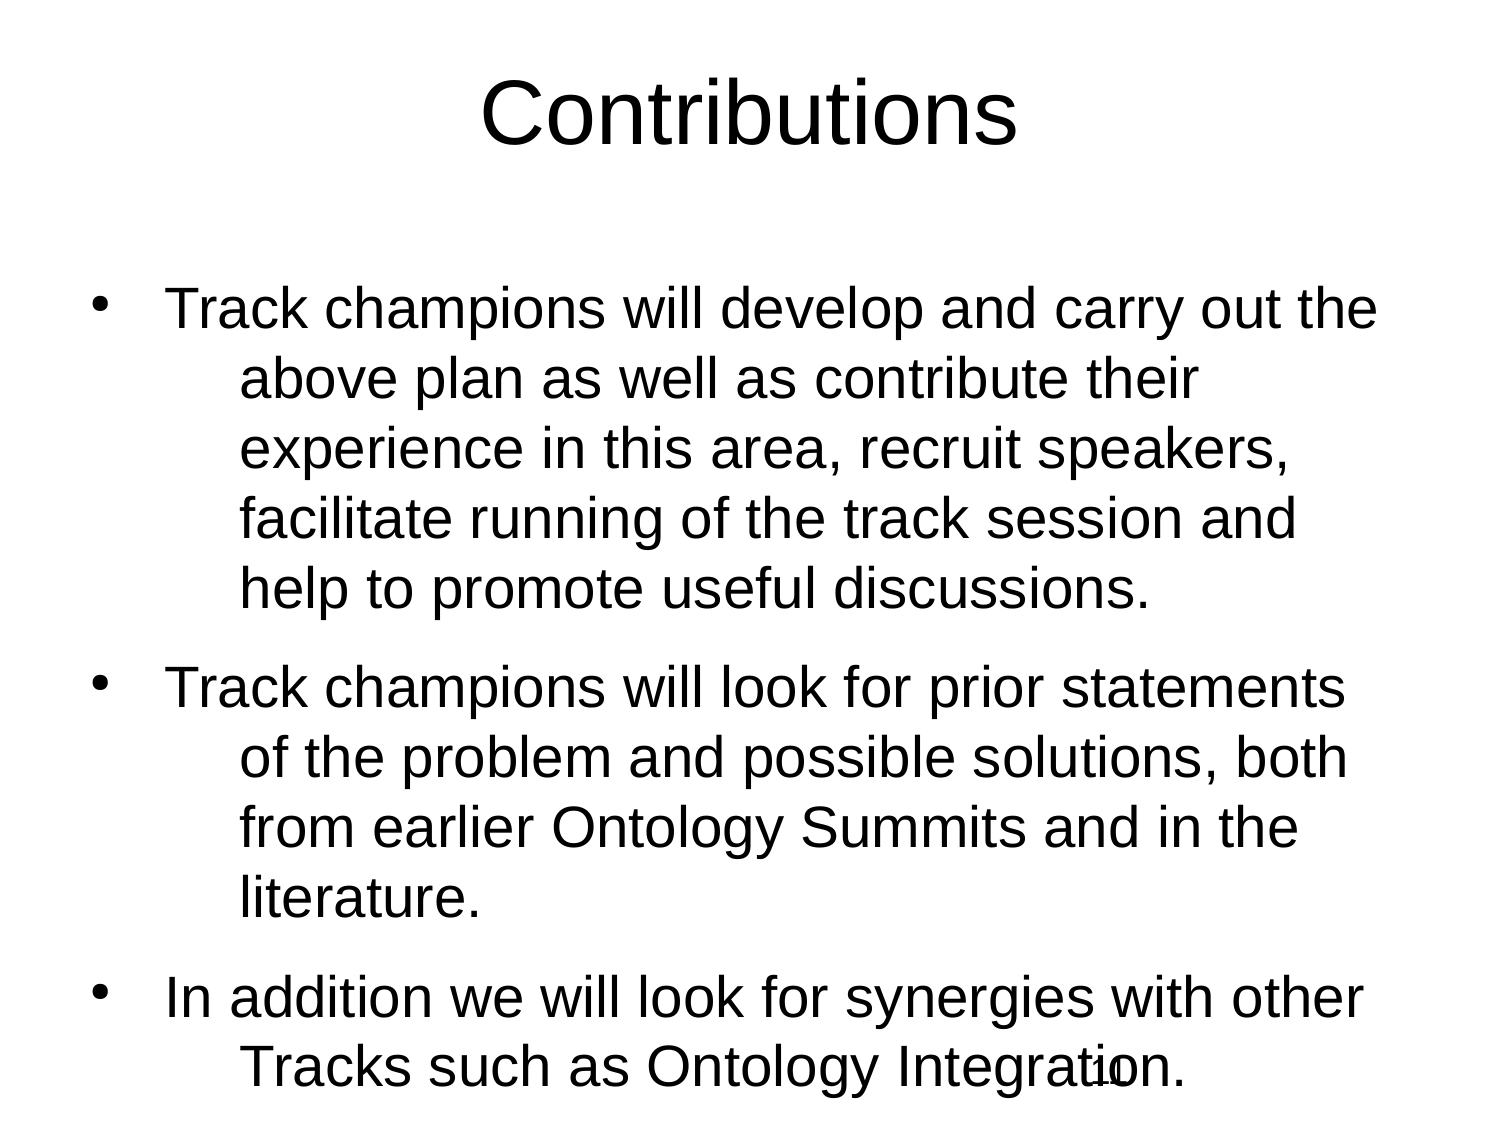

# Contributions
Track champions will develop and carry out the above plan as well as contribute their experience in this area, recruit speakers, facilitate running of the track session and help to promote useful discussions.
Track champions will look for prior statements of the problem and possible solutions, both from earlier Ontology Summits and in the literature.
In addition we will look for synergies with other Tracks such as Ontology Integration.